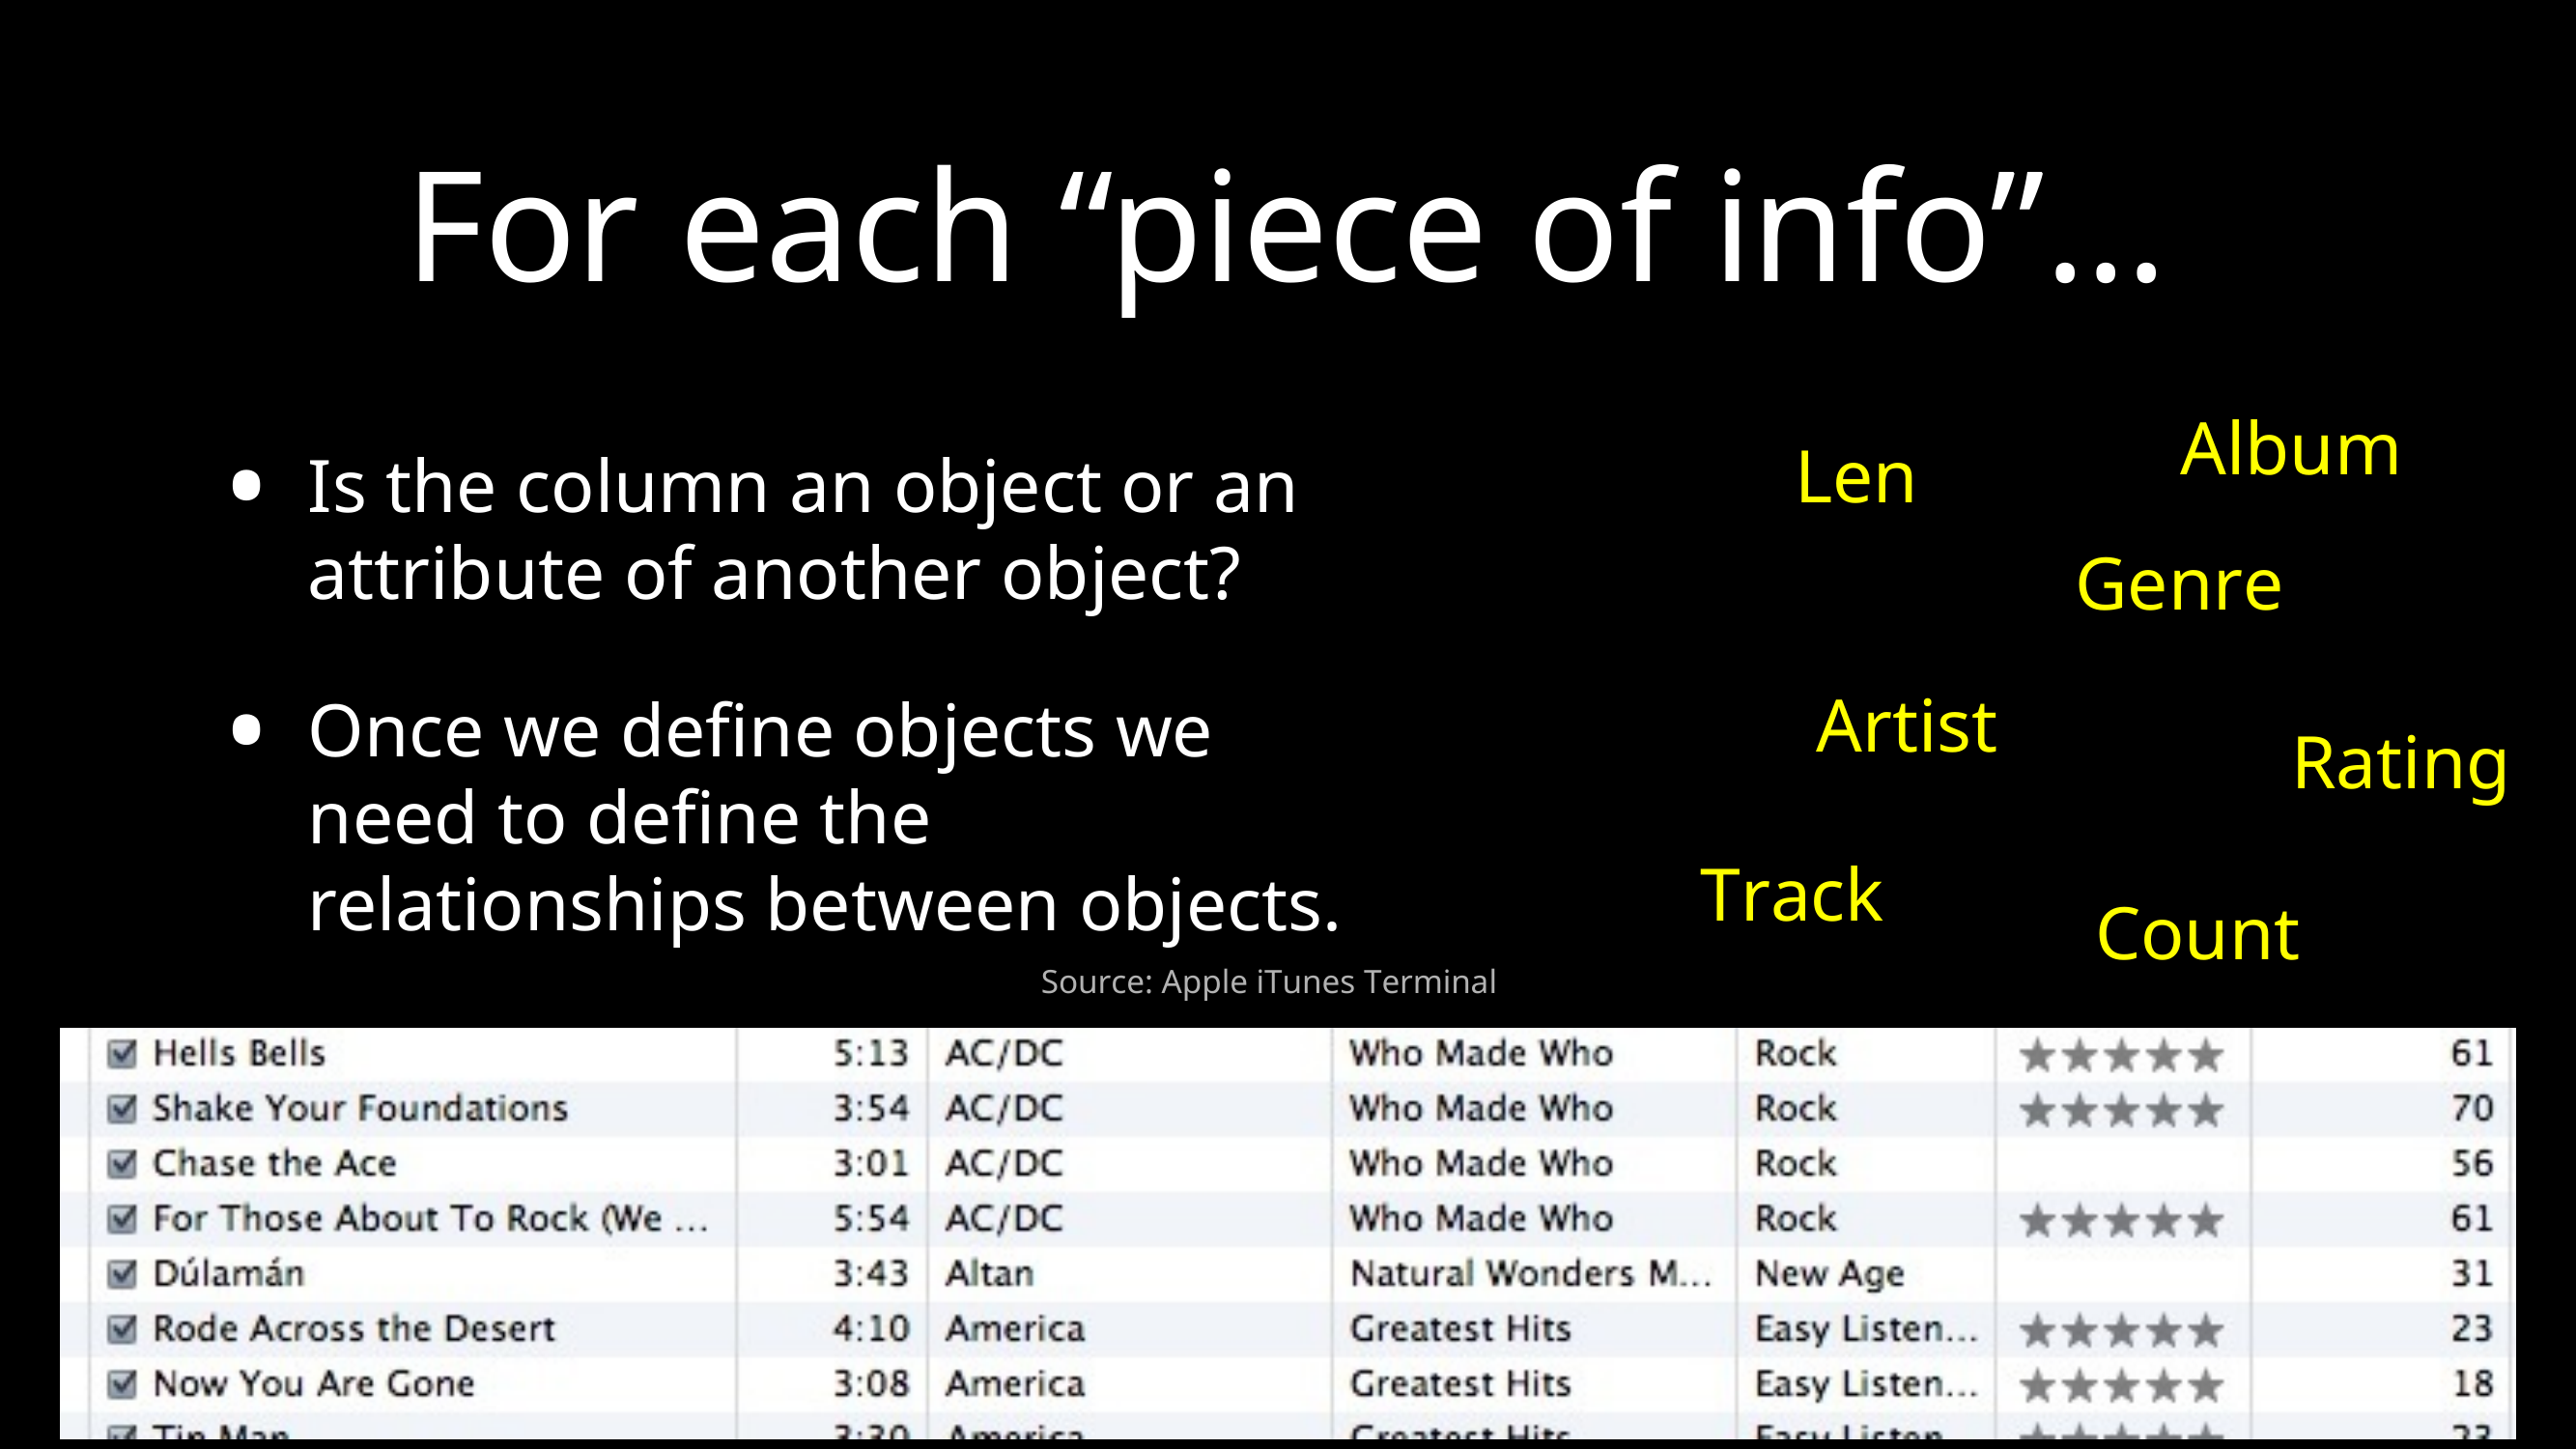

# For each “piece of info”...
Album
Is the column an object or an attribute of another object?
Once we define objects we need to define the relationships between objects.
Len
Genre
Artist
Rating
Track
Count
Source: Apple iTunes Terminal